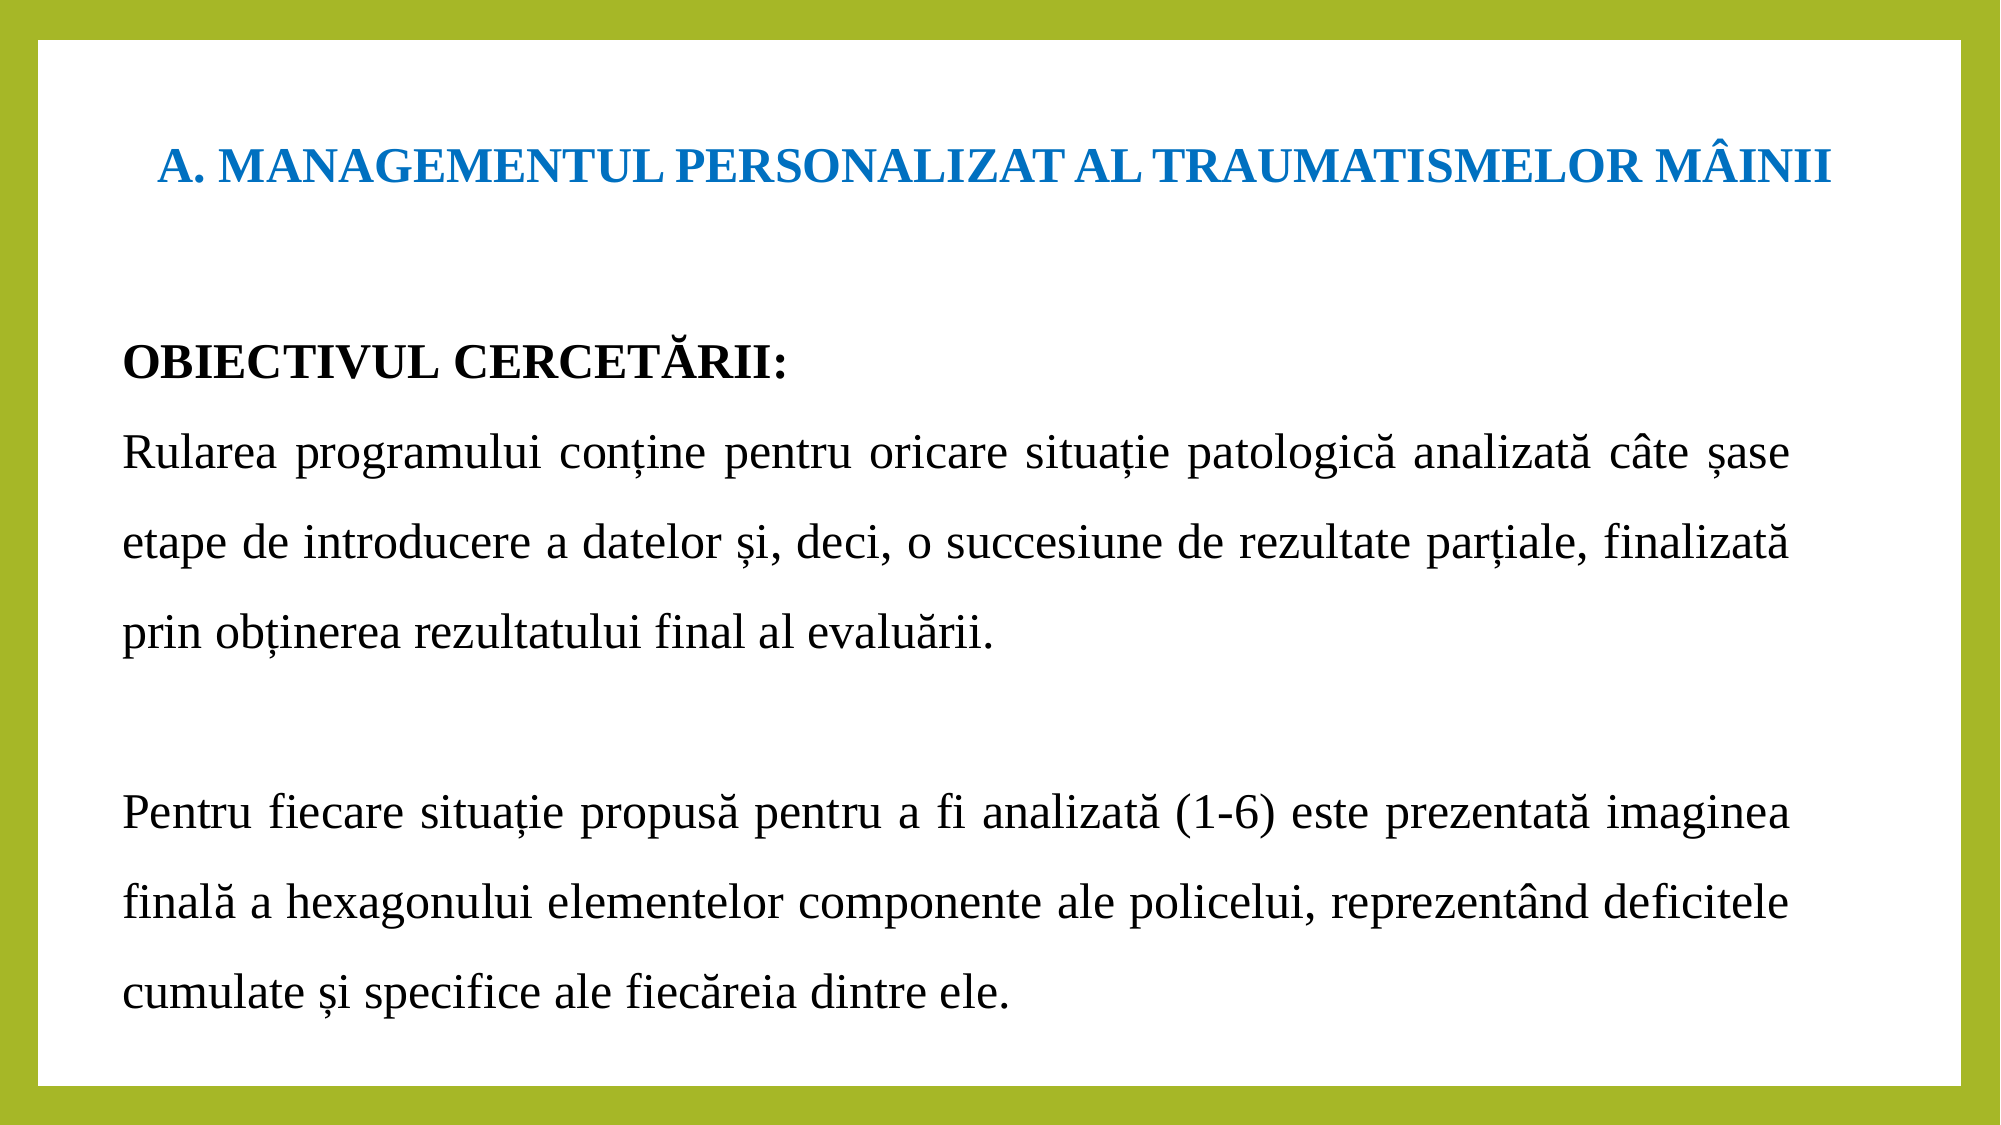

# A. MANAGEMENTUL PERSONALIZAT AL TRAUMATISMELOR MÂINII
OBIECTIVUL CERCETĂRII:
Rularea programului conține pentru oricare situație patologică analizată câte șase etape de introducere a datelor și, deci, o succesiune de rezultate parțiale, finalizată prin obținerea rezultatului final al evaluării.
Pentru fiecare situație propusă pentru a fi analizată (1-6) este prezentată imaginea finală a hexagonului elementelor componente ale policelui, reprezentând deficitele cumulate și specifice ale fiecăreia dintre ele.